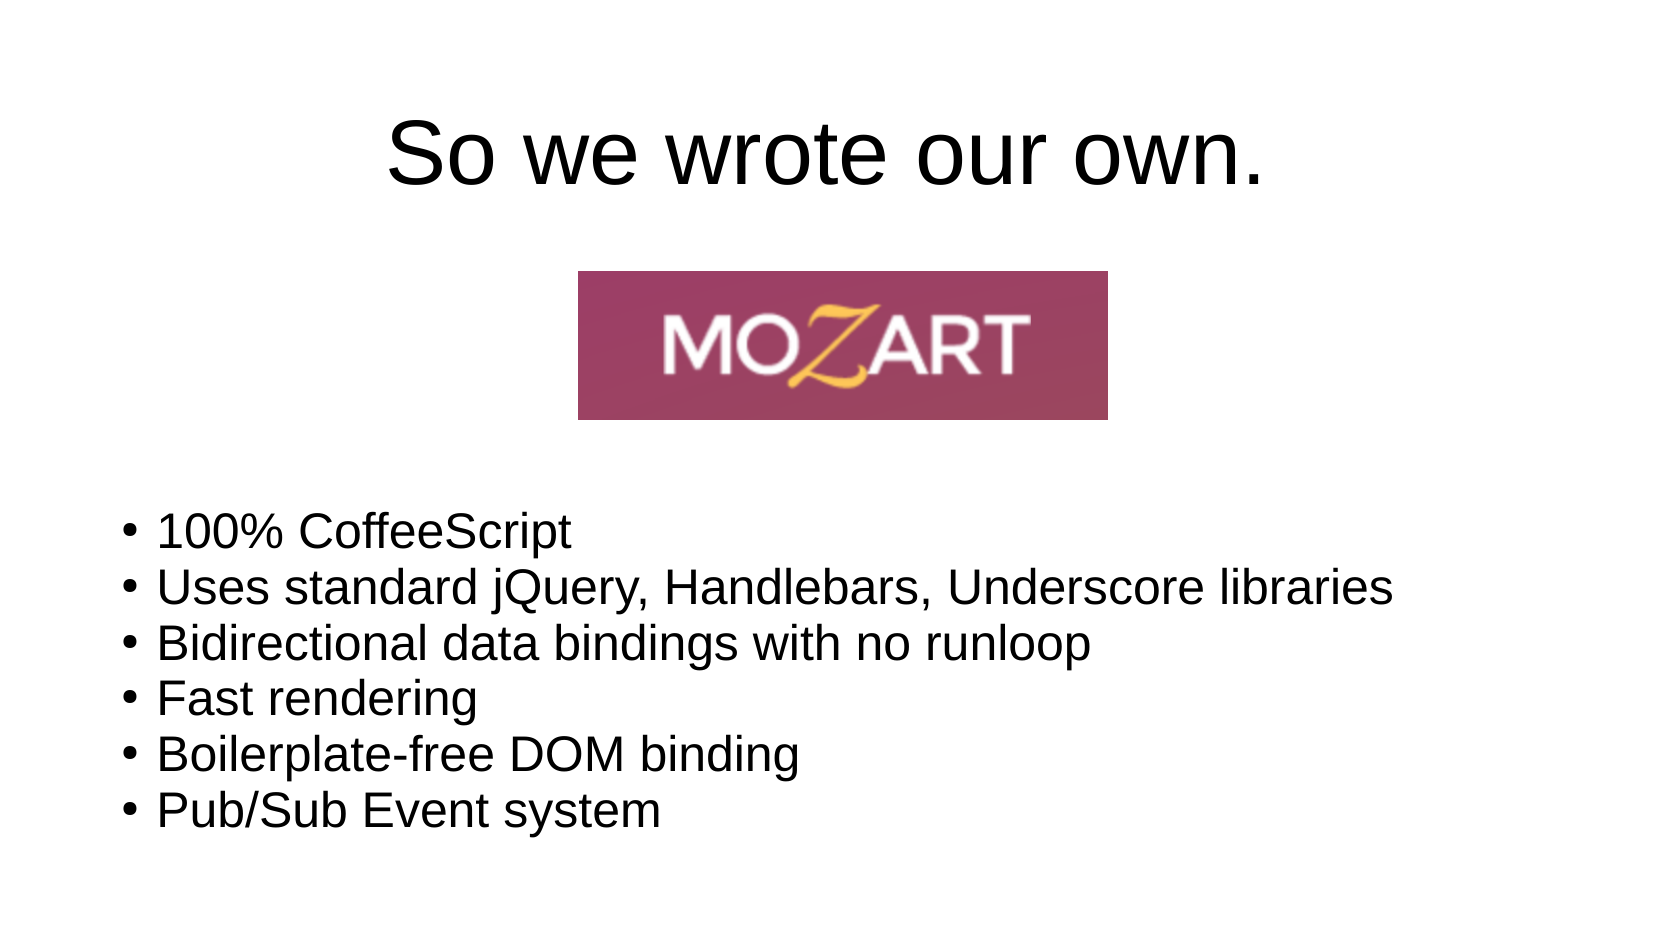

# So we wrote our own.
100% CoffeeScript
Uses standard jQuery, Handlebars, Underscore libraries
Bidirectional data bindings with no runloop
Fast rendering
Boilerplate-free DOM binding
Pub/Sub Event system